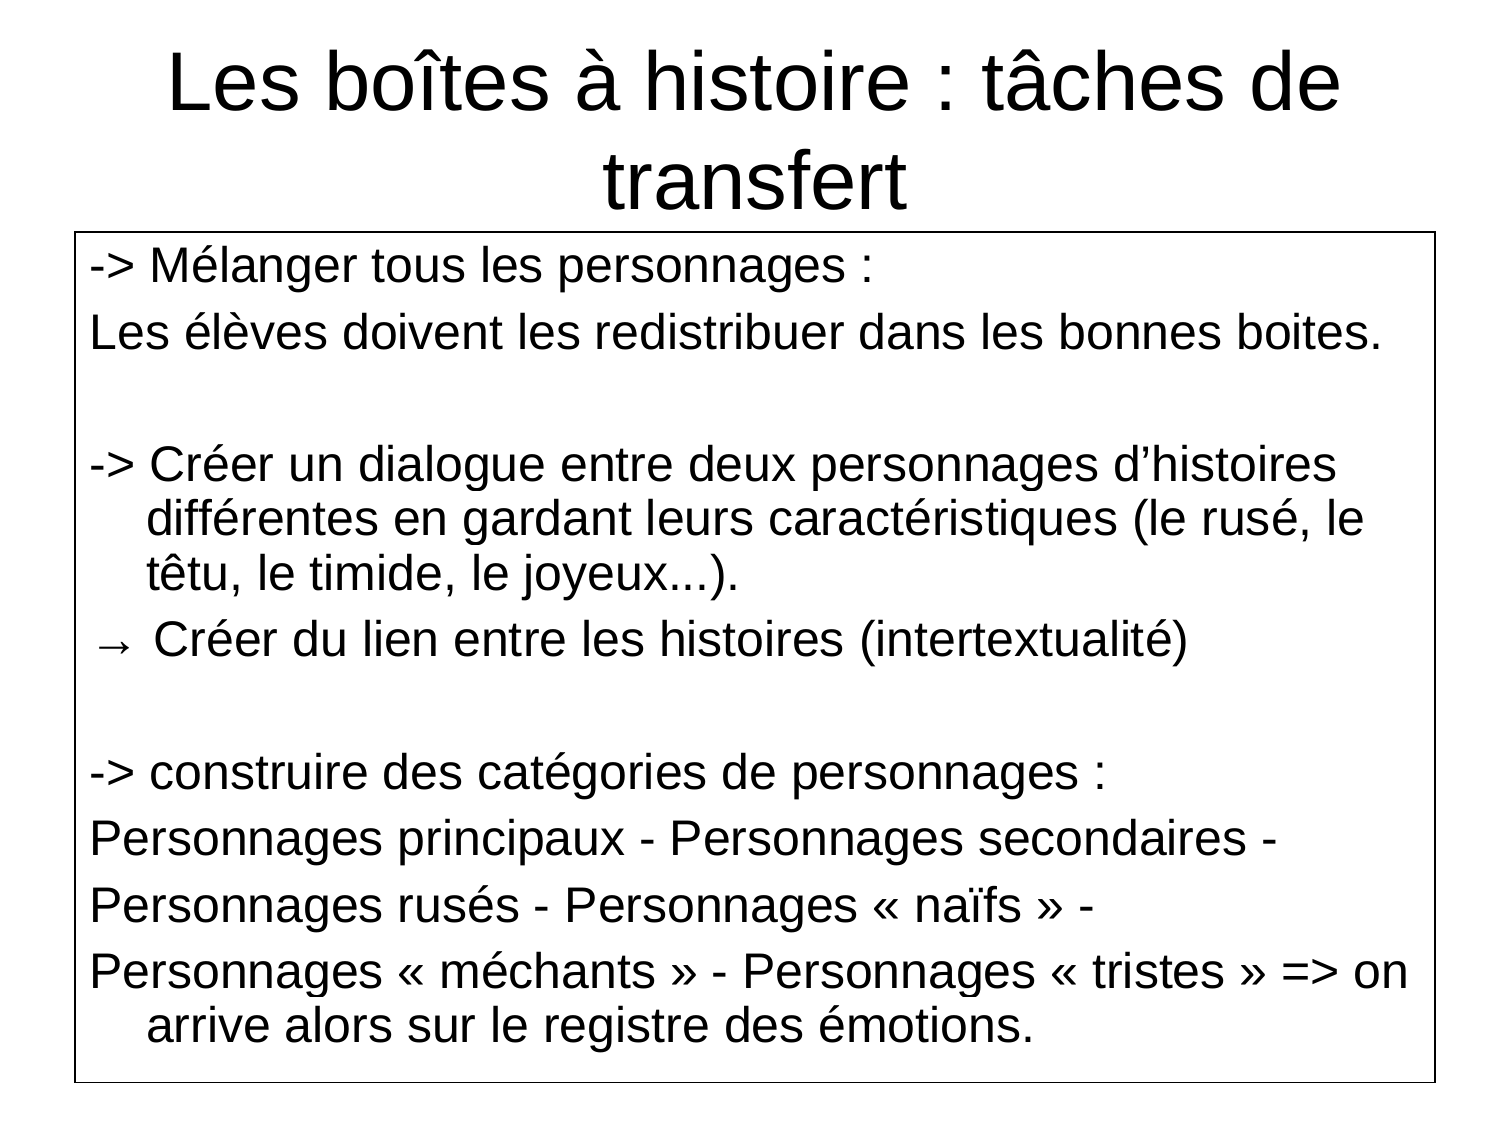

# Les boîtes à histoire : tâches de transfert
-> Mélanger tous les personnages :
Les élèves doivent les redistribuer dans les bonnes boites.
-> Créer un dialogue entre deux personnages d’histoires différentes en gardant leurs caractéristiques (le rusé, le têtu, le timide, le joyeux...).
→ Créer du lien entre les histoires (intertextualité)
-> construire des catégories de personnages :
Personnages principaux - Personnages secondaires -
Personnages rusés - Personnages « naïfs » -
Personnages « méchants » - Personnages « tristes » => on arrive alors sur le registre des émotions.